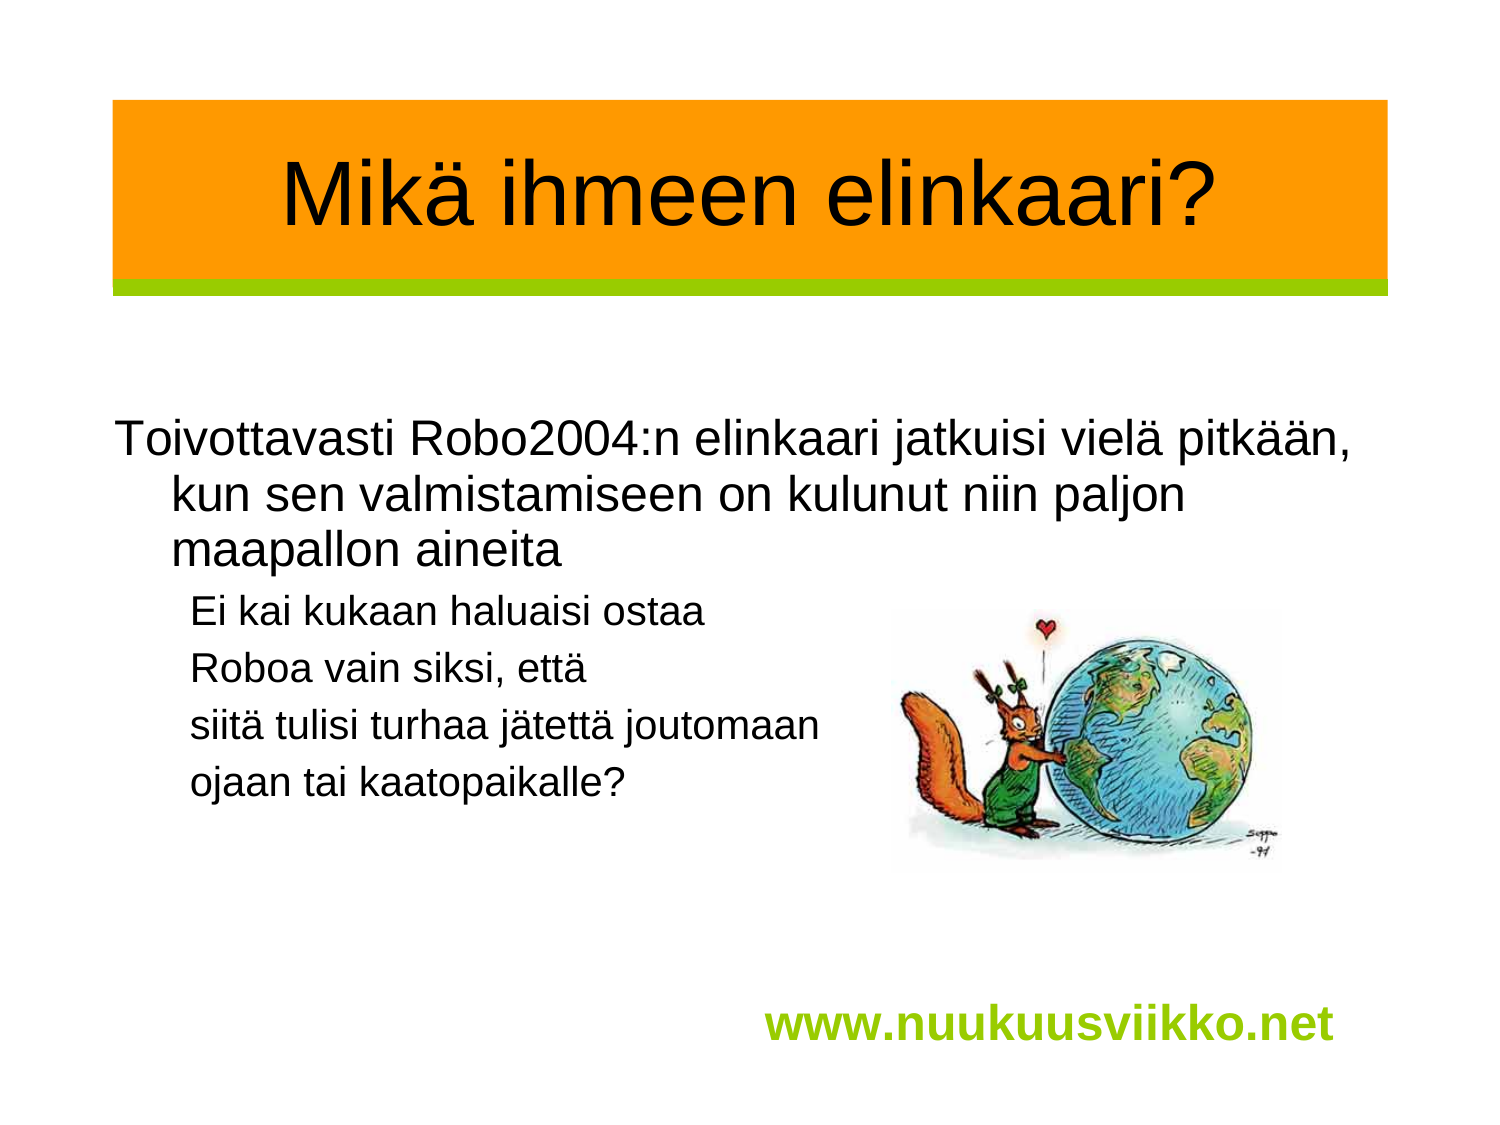

# Mikä ihmeen elinkaari?
Toivottavasti Robo2004:n elinkaari jatkuisi vielä pitkään, kun sen valmistamiseen on kulunut niin paljon maapallon aineita
Ei kai kukaan haluaisi ostaa
Roboa vain siksi, että
siitä tulisi turhaa jätettä joutomaan
ojaan tai kaatopaikalle?
www.nuukuusviikko.net